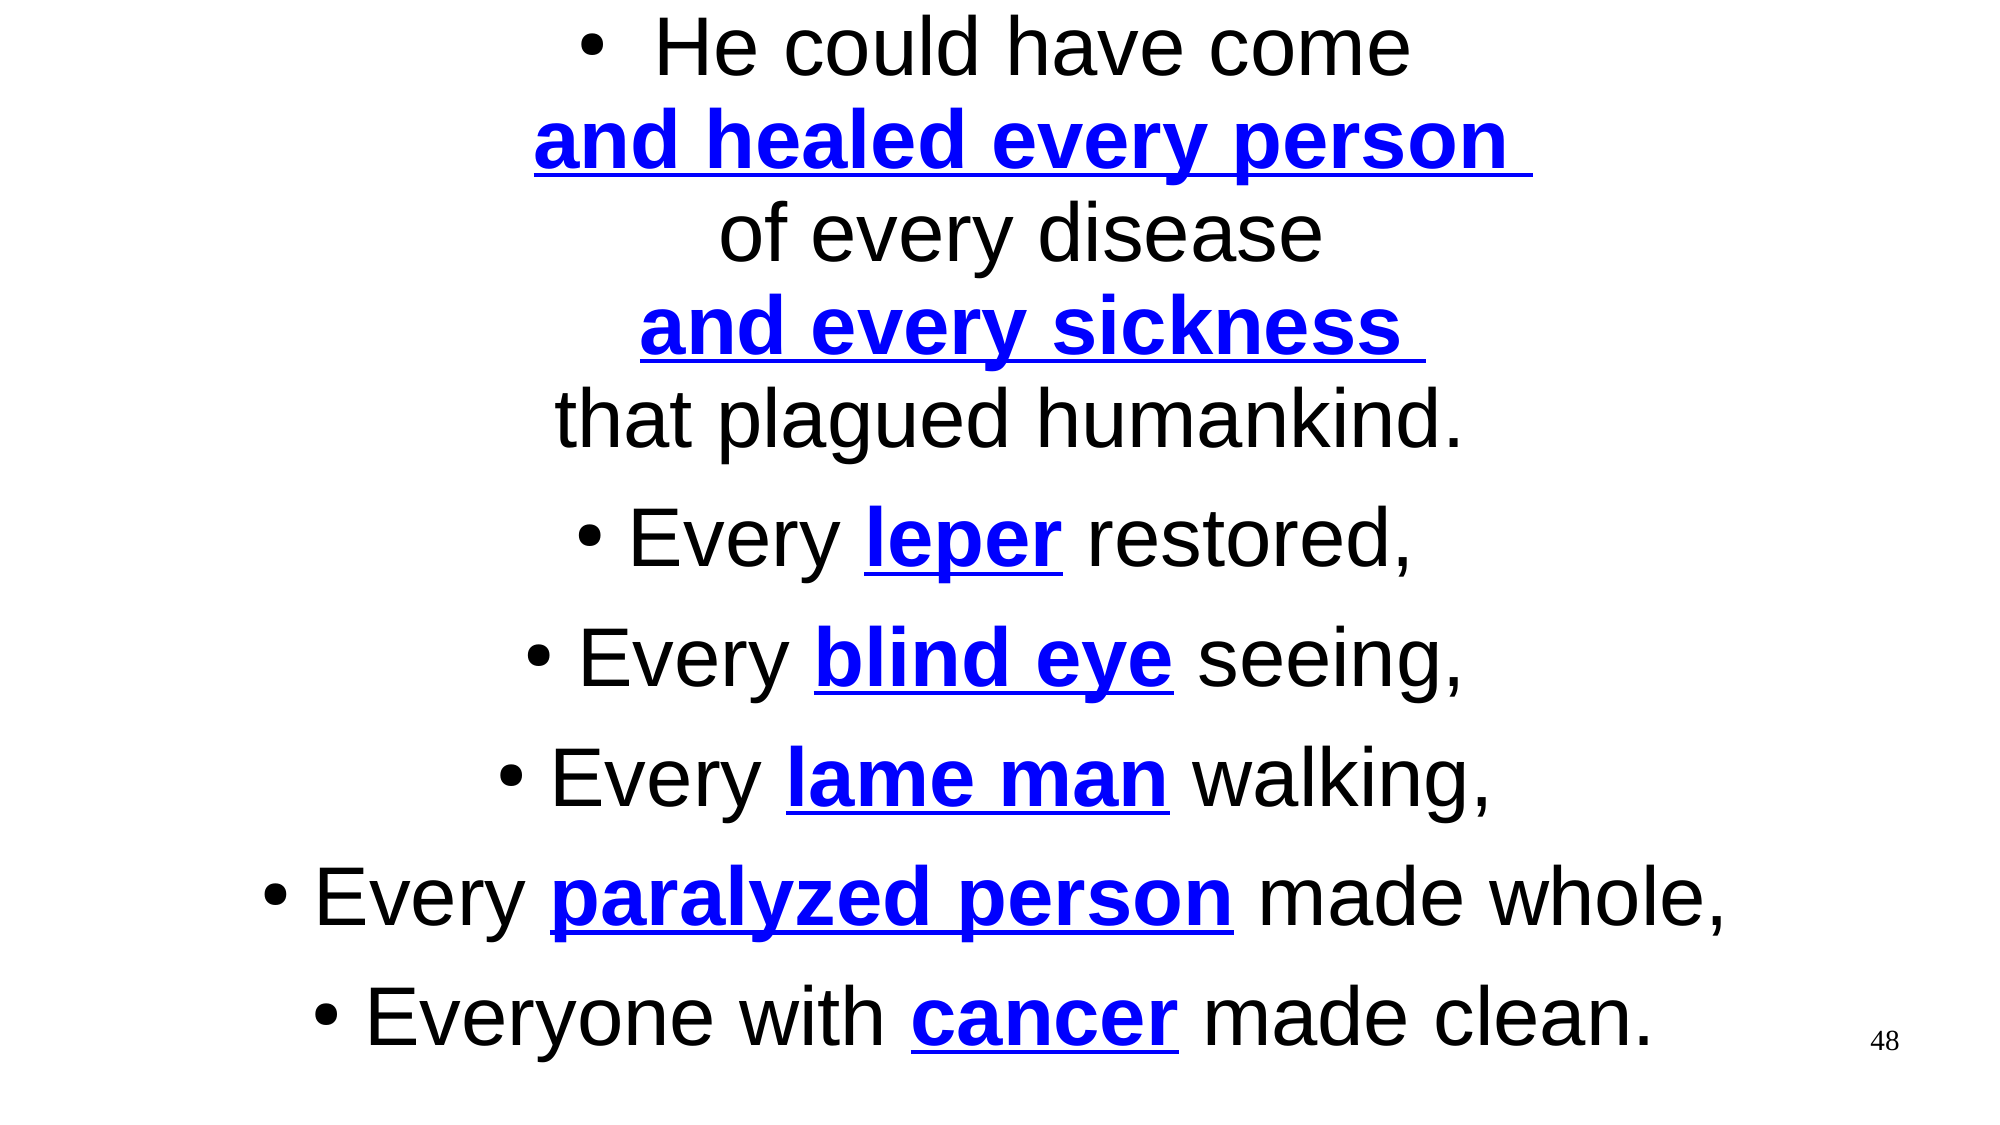

# He could have come and healed every person of every disease and every sickness that plagued humankind.
Every leper restored,
Every blind eye seeing,
Every lame man walking,
Every paralyzed person made whole,
Everyone with cancer made clean.
48